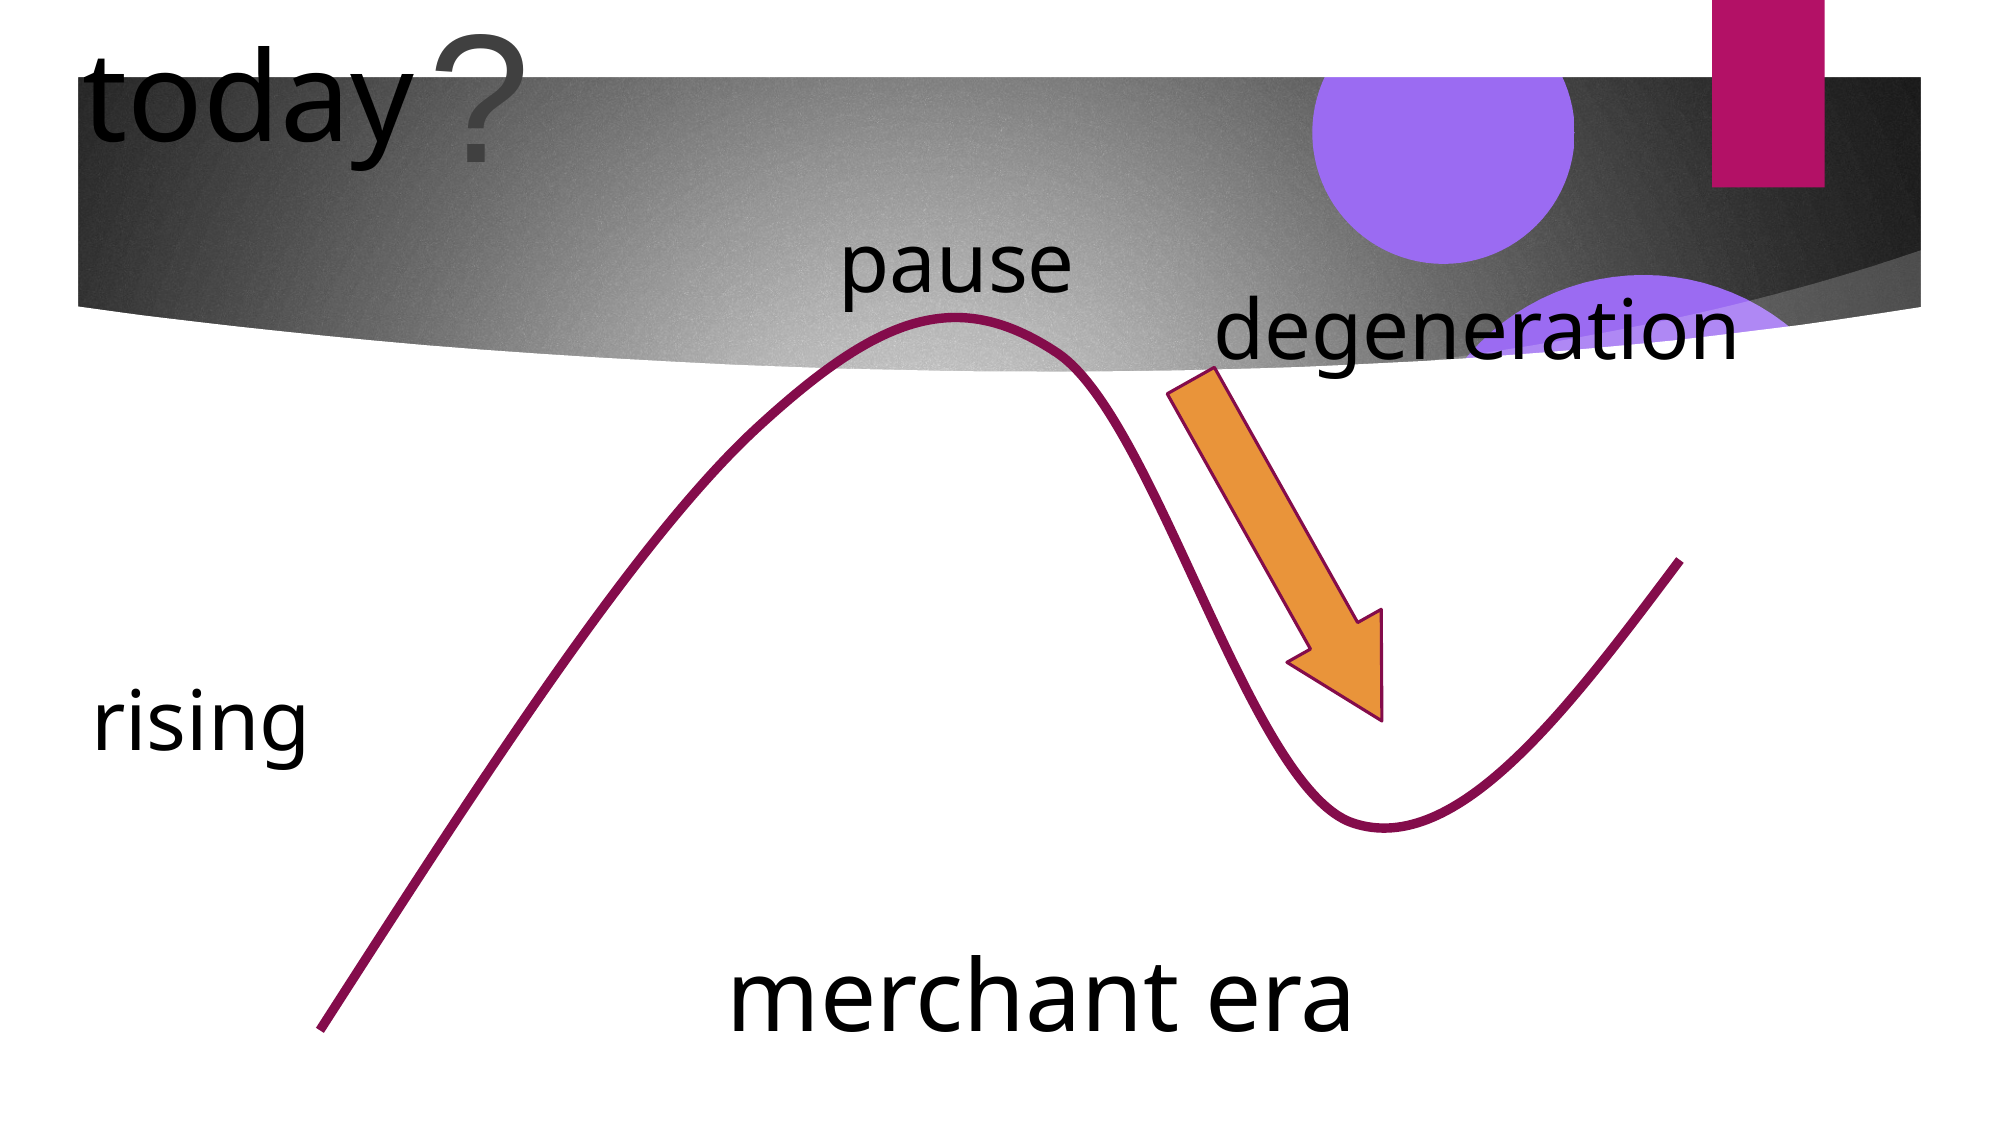

# ?
today
pause
degeneration
rising
merchant era